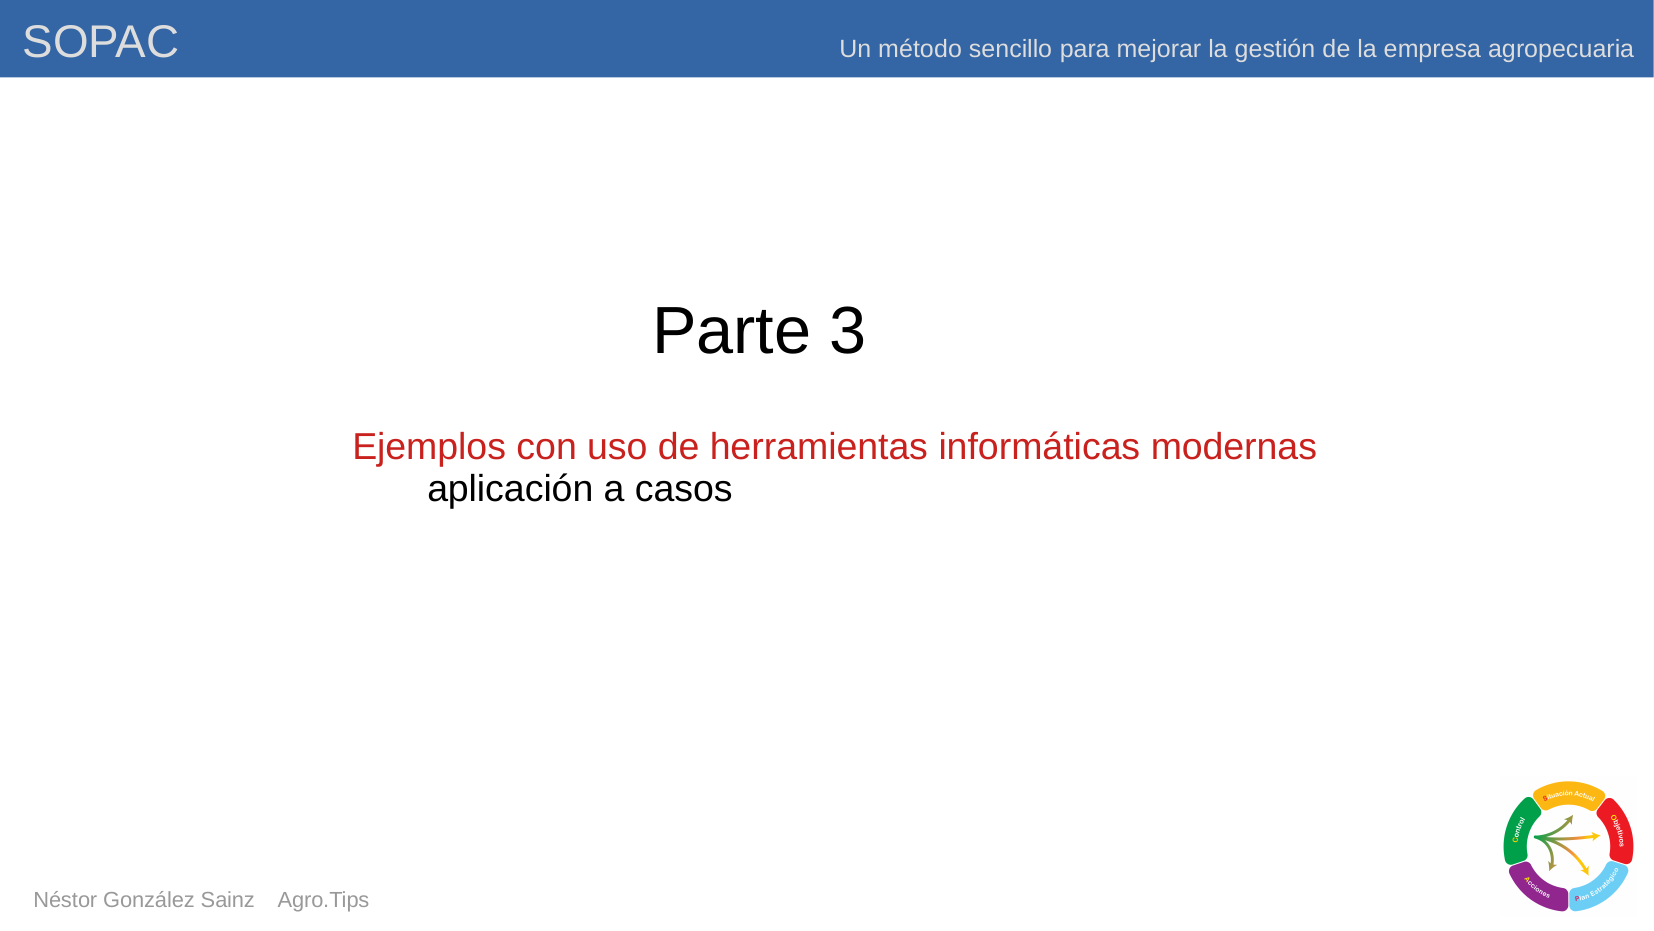

Parte 3
Ejemplos con uso de herramientas informáticas modernas
	aplicación a casos